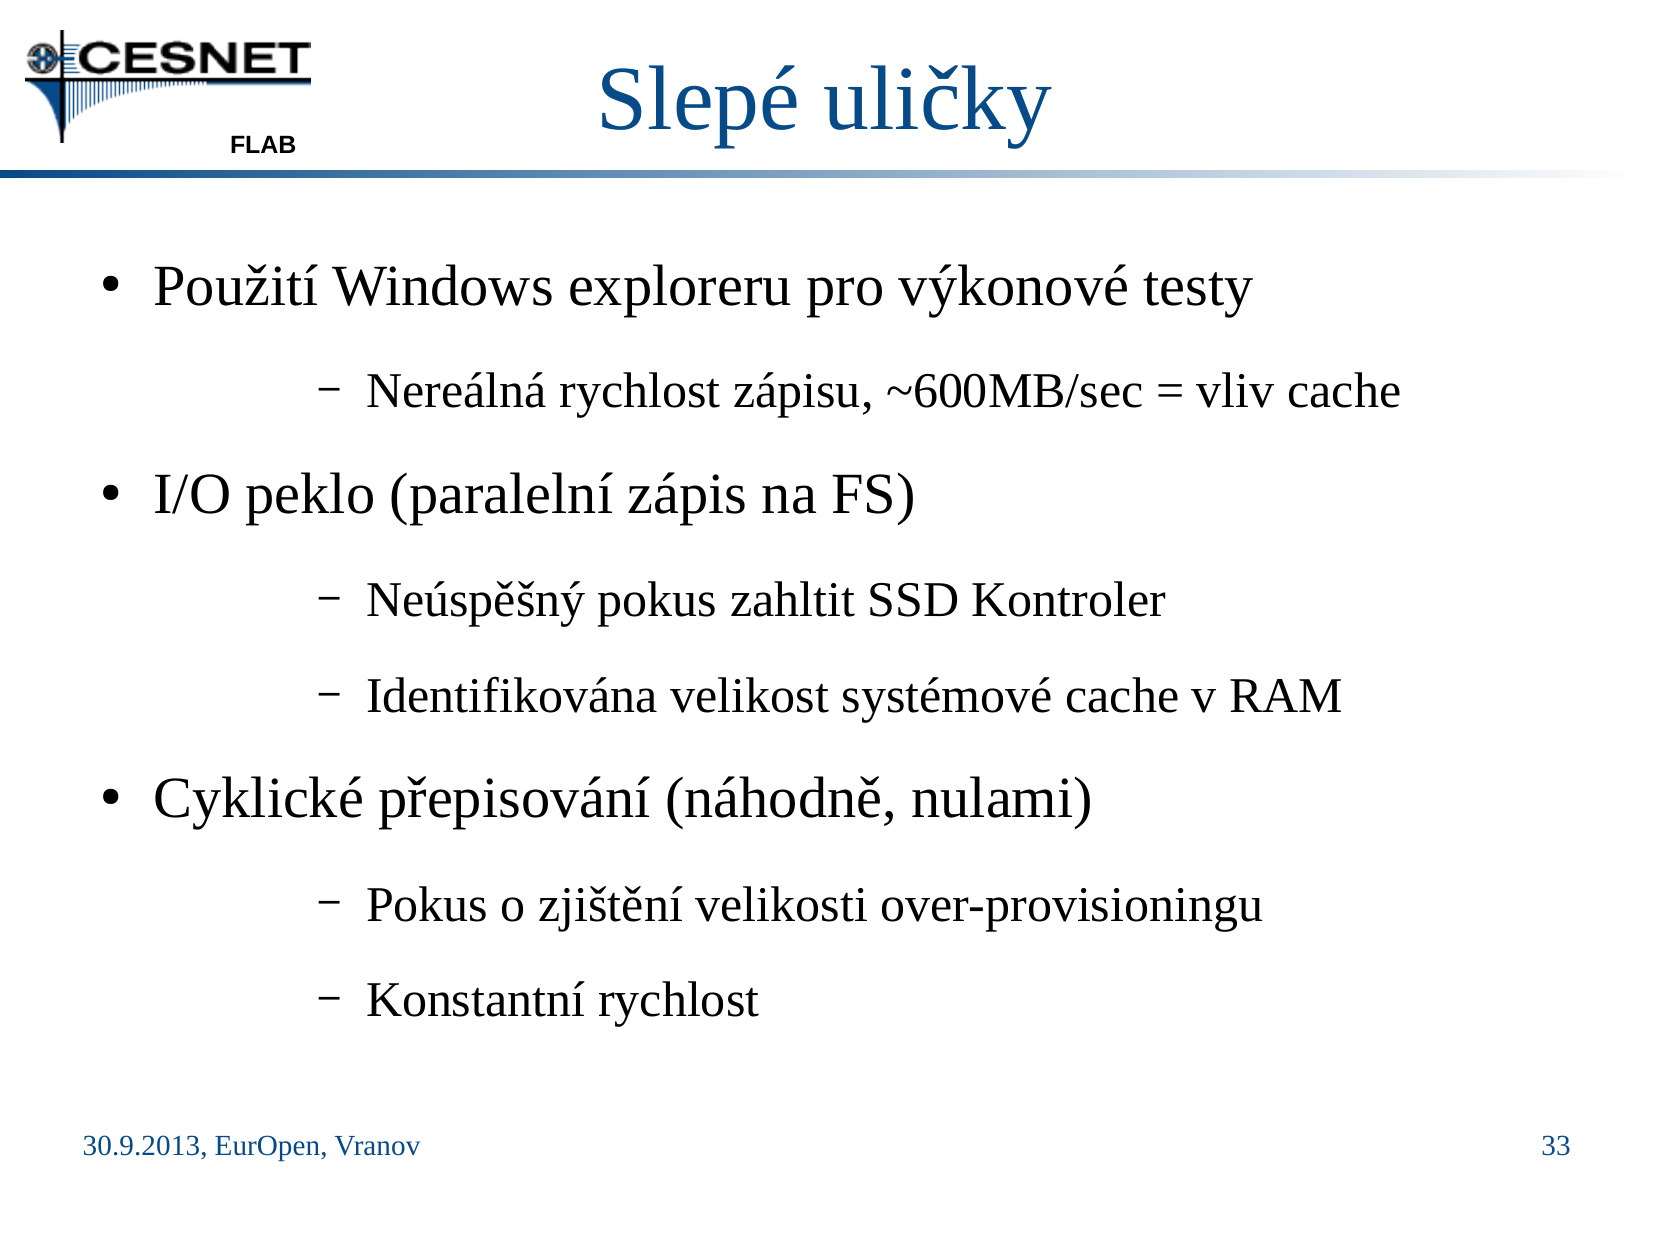

# Slepé uličky
Použití Windows exploreru pro výkonové testy
Nereálná rychlost zápisu, ~600MB/sec = vliv cache
I/O peklo (paralelní zápis na FS)
Neúspěšný pokus zahltit SSD Kontroler
Identifikována velikost systémové cache v RAM
Cyklické přepisování (náhodně, nulami)
Pokus o zjištění velikosti over-provisioningu
Konstantní rychlost
30.9.2013, EurOpen, Vranov
33